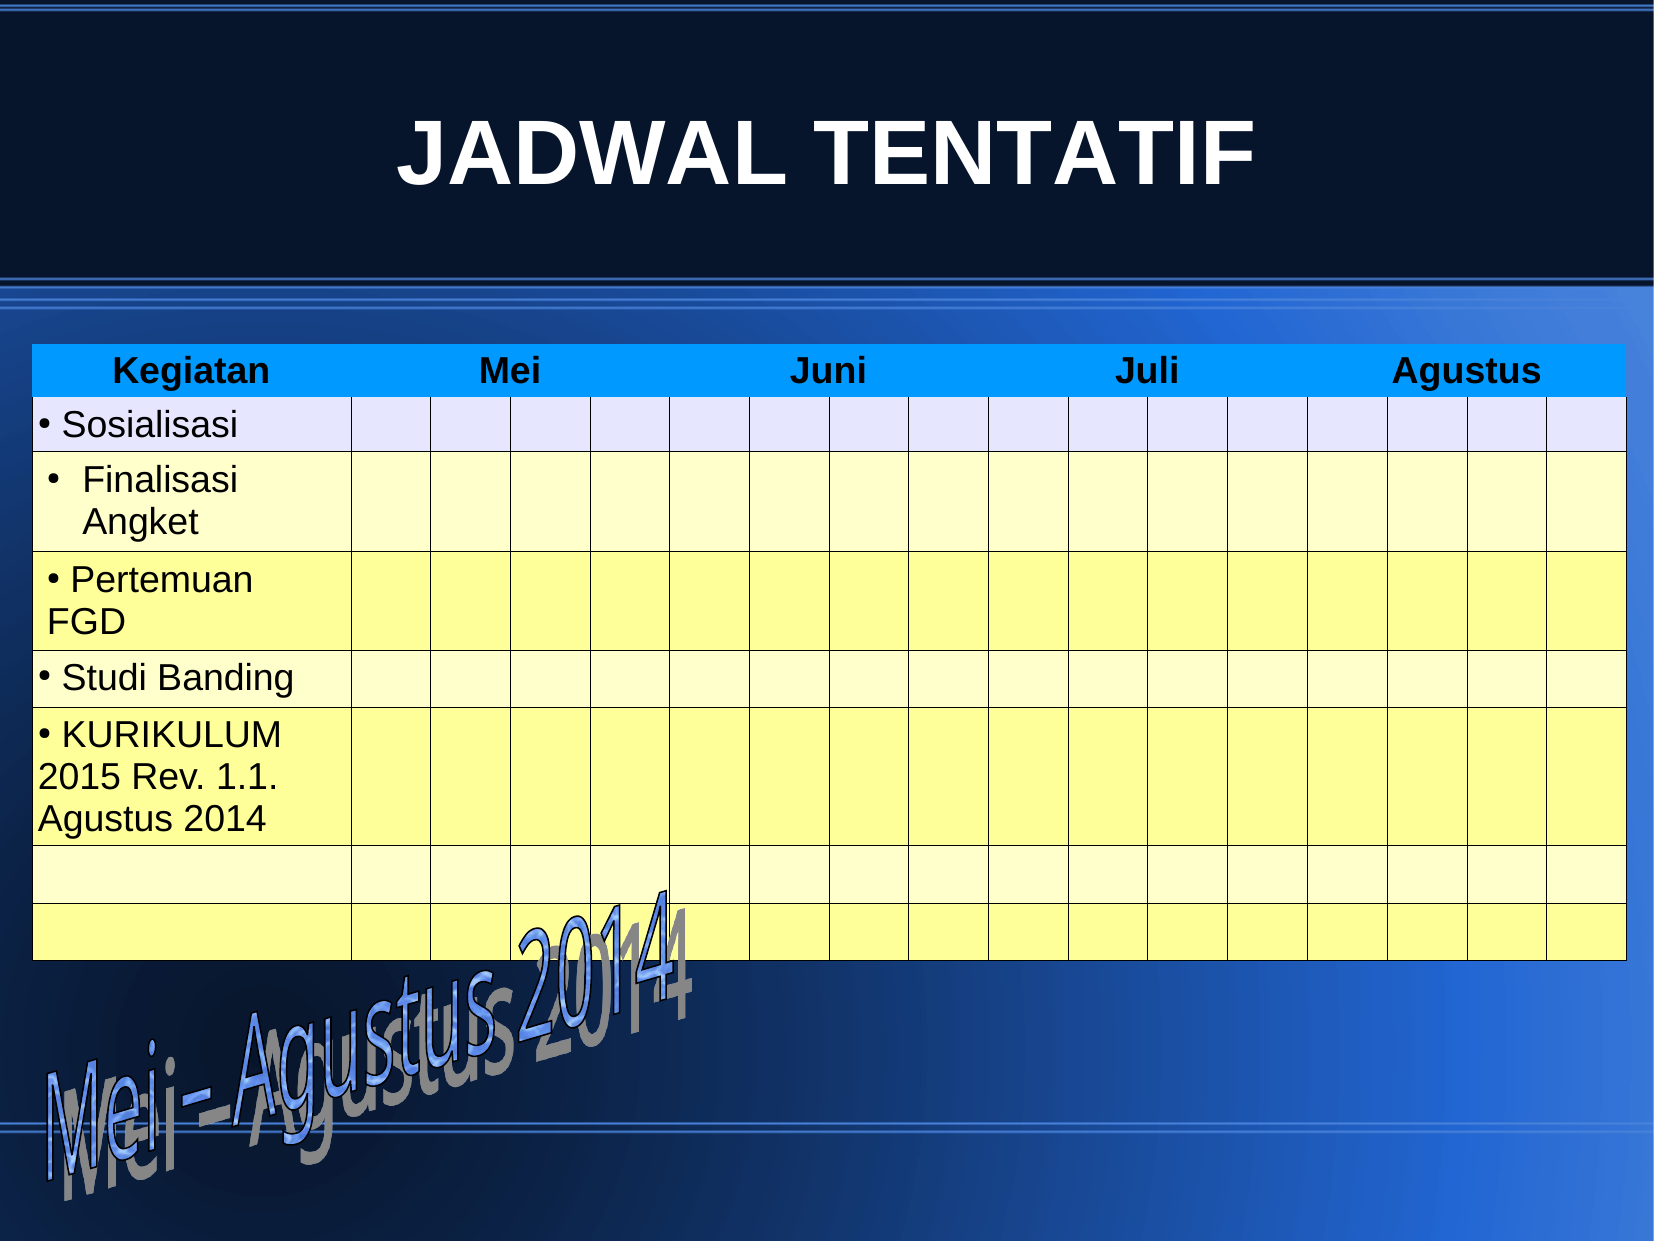

# JADWAL TENTATIF
| Kegiatan | Mei | | | | Juni | | | | Juli | | | | Agustus | | | |
| --- | --- | --- | --- | --- | --- | --- | --- | --- | --- | --- | --- | --- | --- | --- | --- | --- |
| Sosialisasi | | | | | | | | | | | | | | | | |
| Finalisasi Angket | | | | | | | | | | | | | | | | |
| Pertemuan FGD | | | | | | | | | | | | | | | | |
| Studi Banding | | | | | | | | | | | | | | | | |
| KURIKULUM 2015 Rev. 1.1. Agustus 2014 | | | | | | | | | | | | | | | | |
| | | | | | | | | | | | | | | | | |
| | | | | | | | | | | | | | | | | |
Mei – Agustus 2014